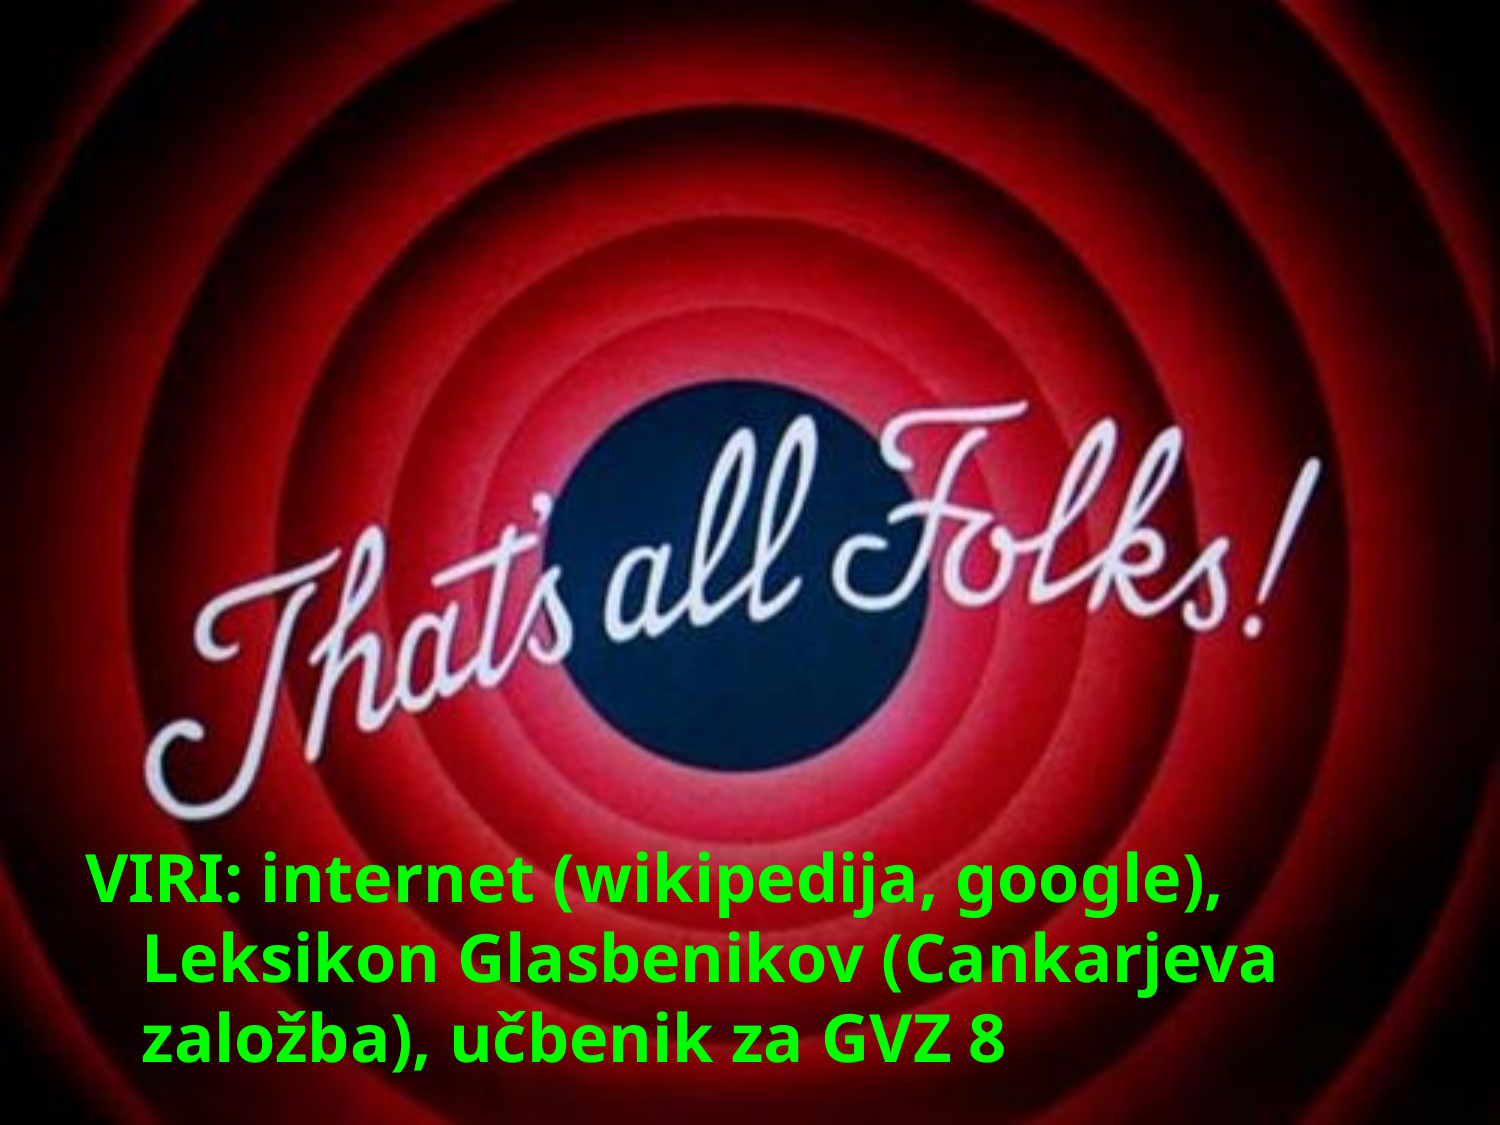

# VIRI: internet (wikipedija, google), Leksikon Glasbenikov (Cankarjeva založba), učbenik za GVZ 8